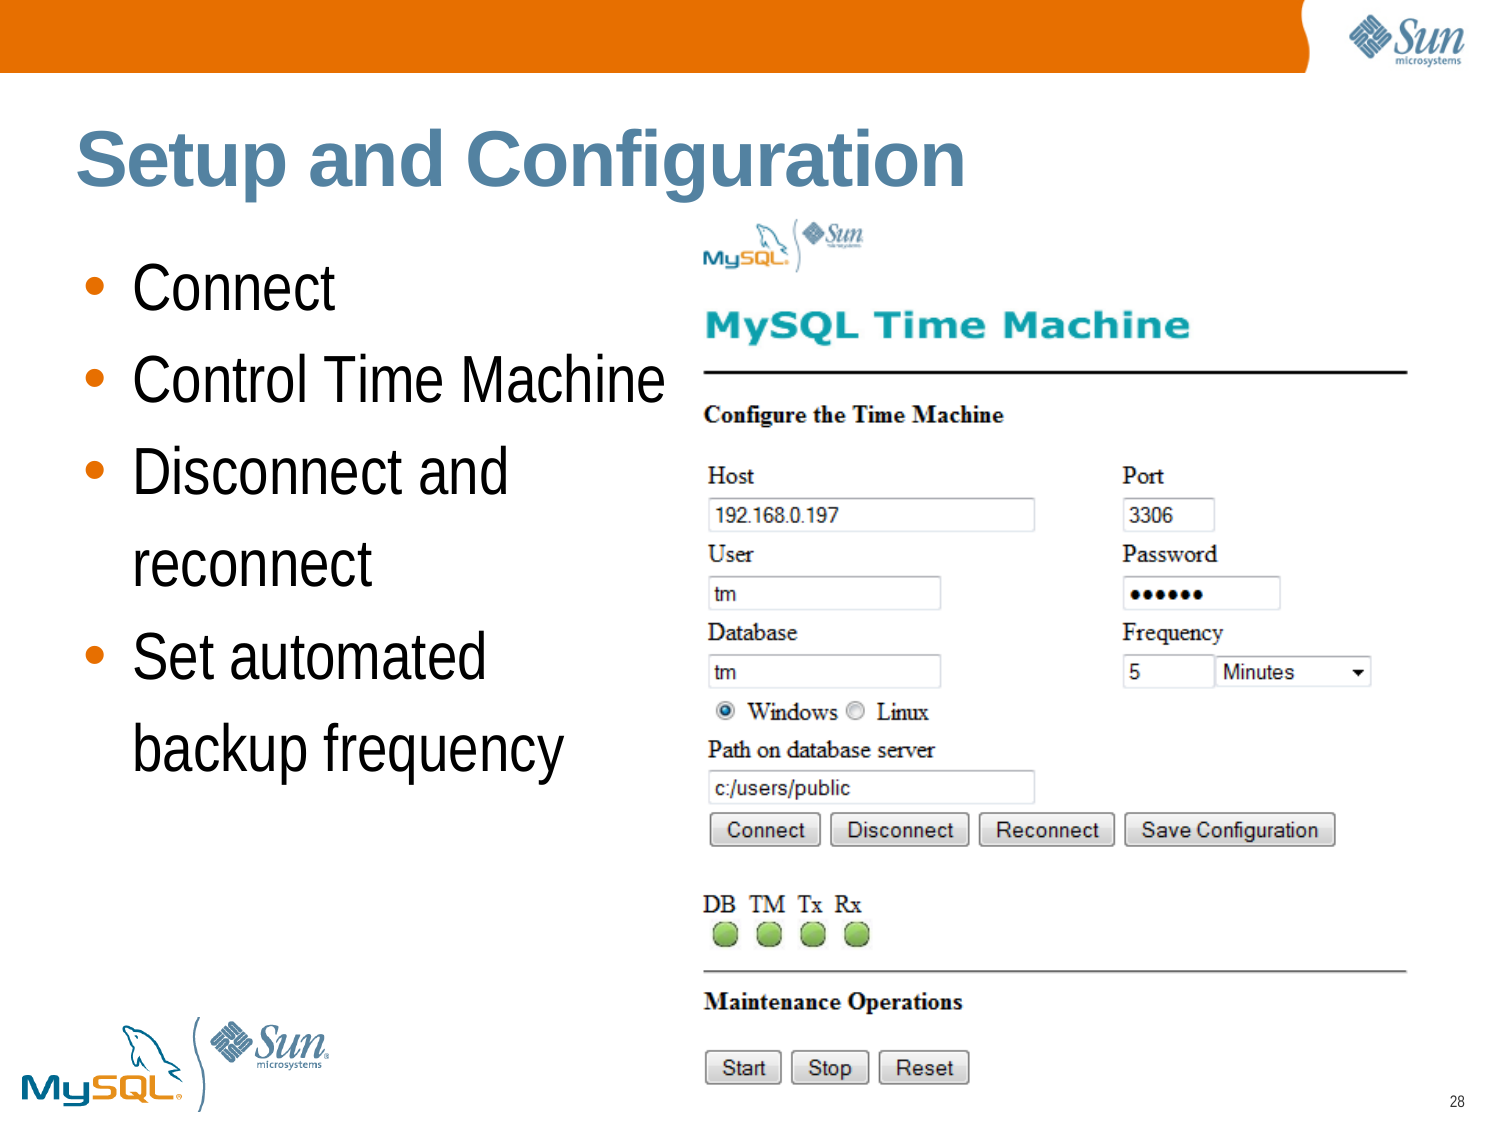

# Setup and Configuration
Connect
Control Time Machine
Disconnect and
reconnect
Set automated
backup frequency